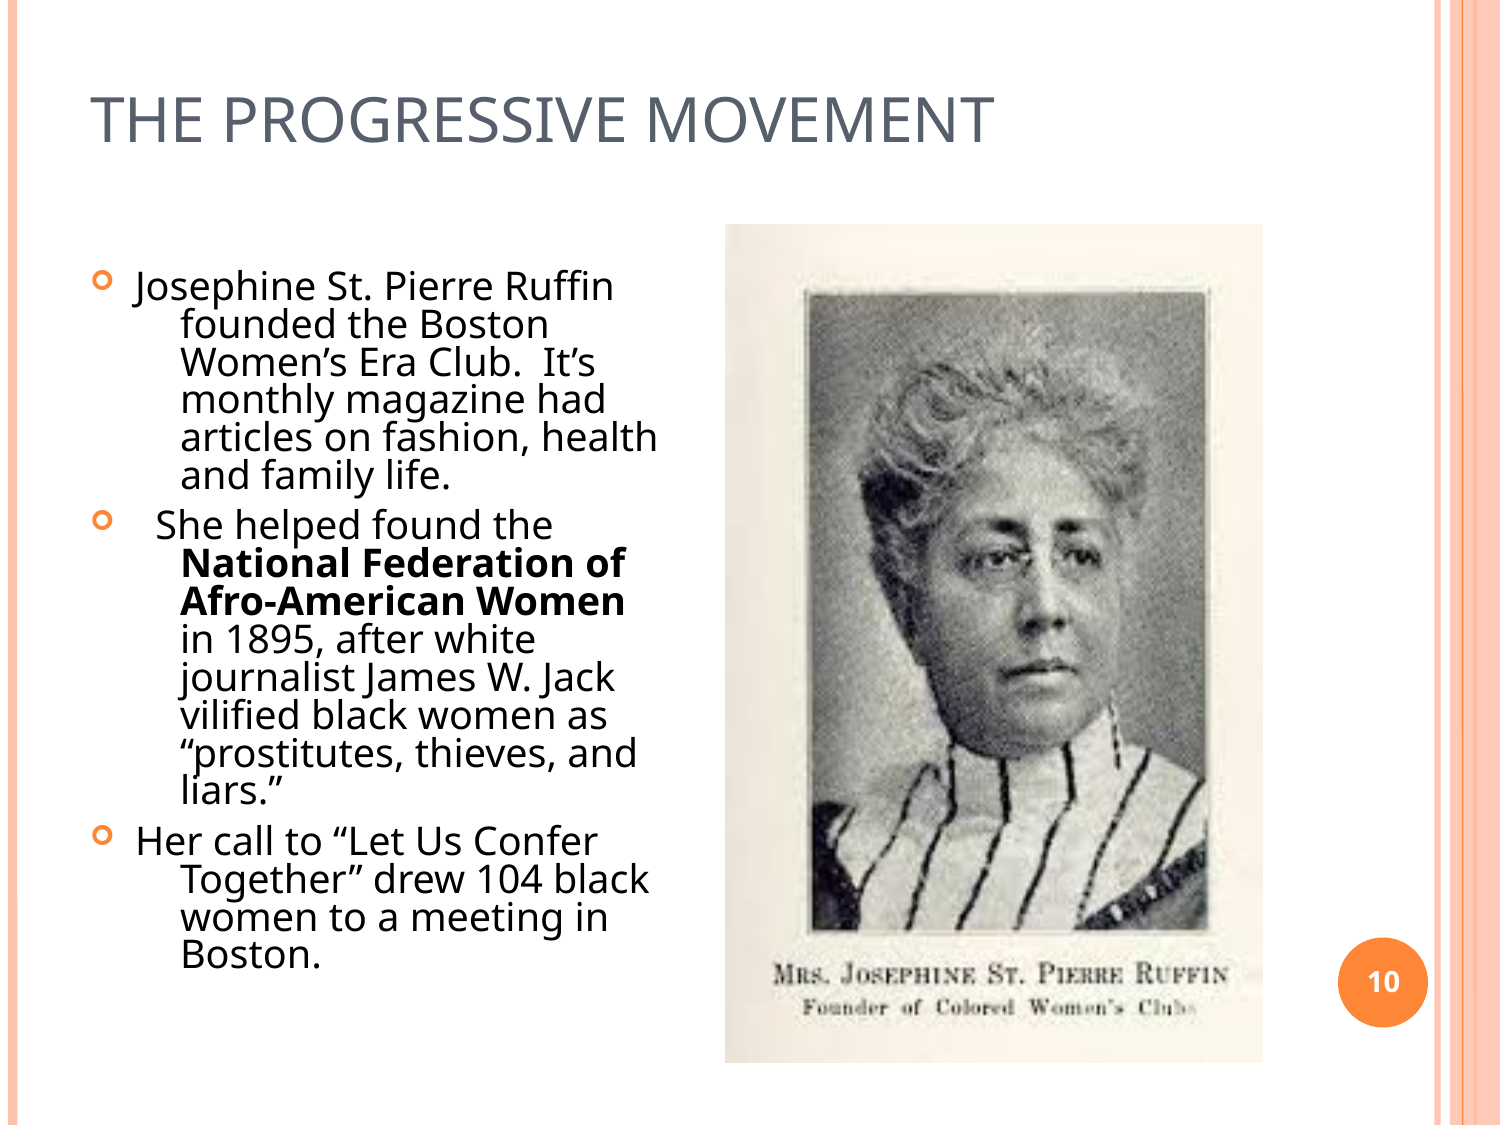

# The Progressive Movement
Josephine St. Pierre Ruffin founded the Boston Women’s Era Club. It’s monthly magazine had articles on fashion, health and family life.
 She helped found the National Federation of Afro-American Women in 1895, after white journalist James W. Jack vilified black women as “prostitutes, thieves, and liars.”
Her call to “Let Us Confer Together” drew 104 black women to a meeting in Boston.